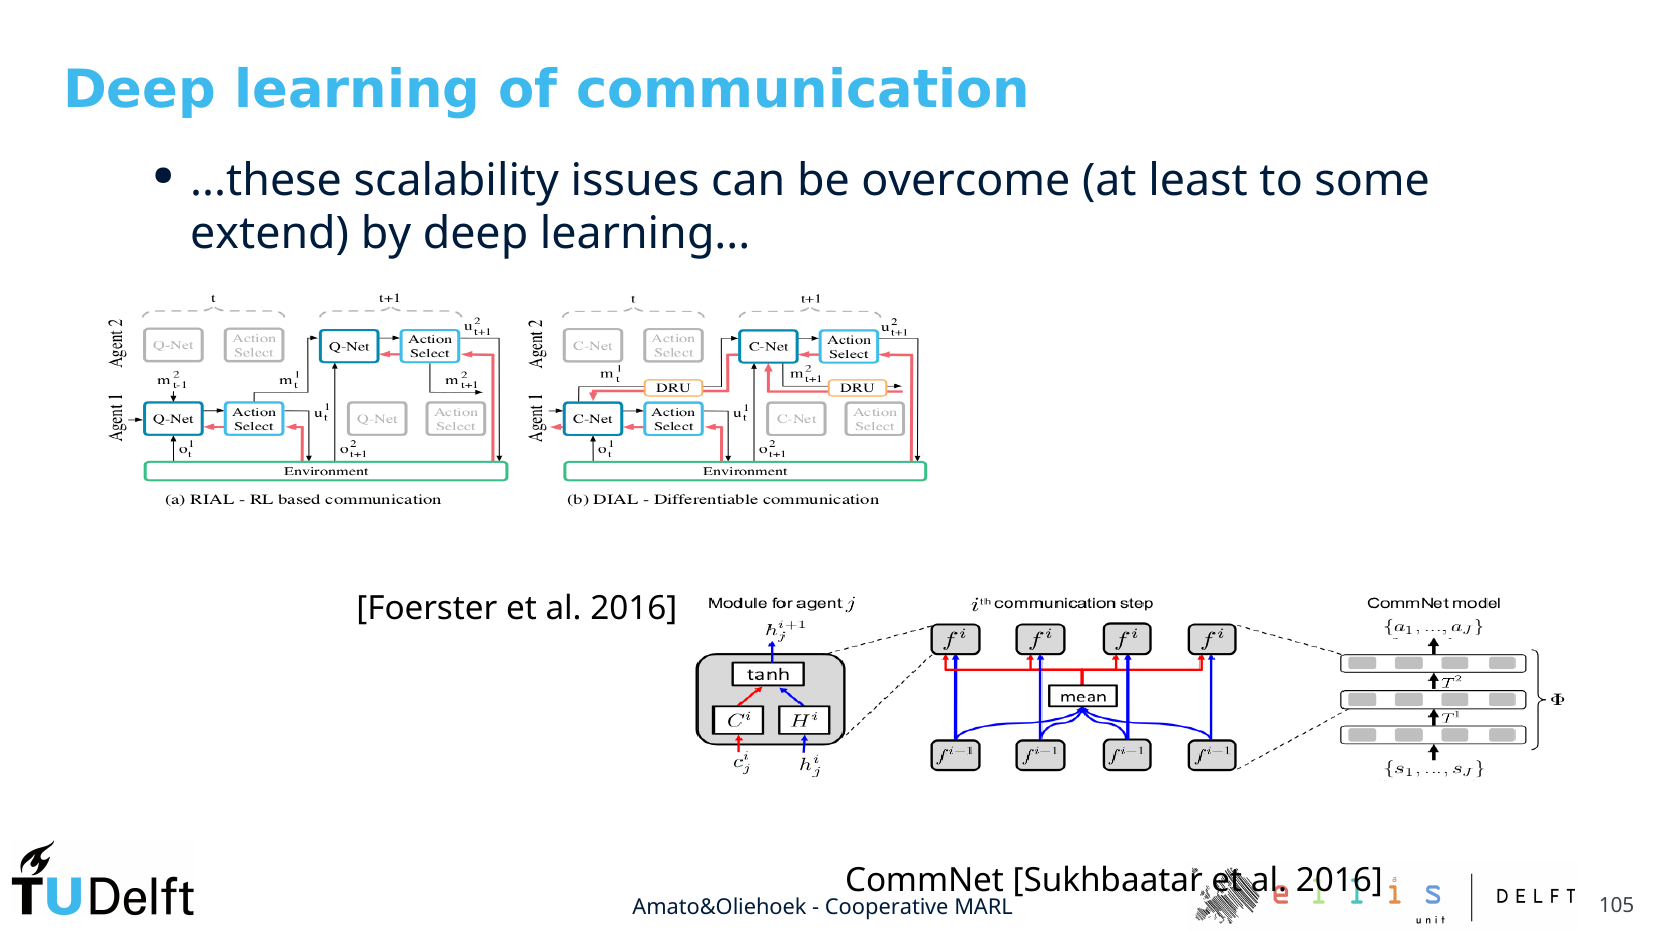

# Deep learning of communication
...these scalability issues can be overcome (at least to some extend) by deep learning...
[Foerster et al. 2016]
CommNet [Sukhbaatar et al. 2016]
Amato&Oliehoek - Cooperative MARL